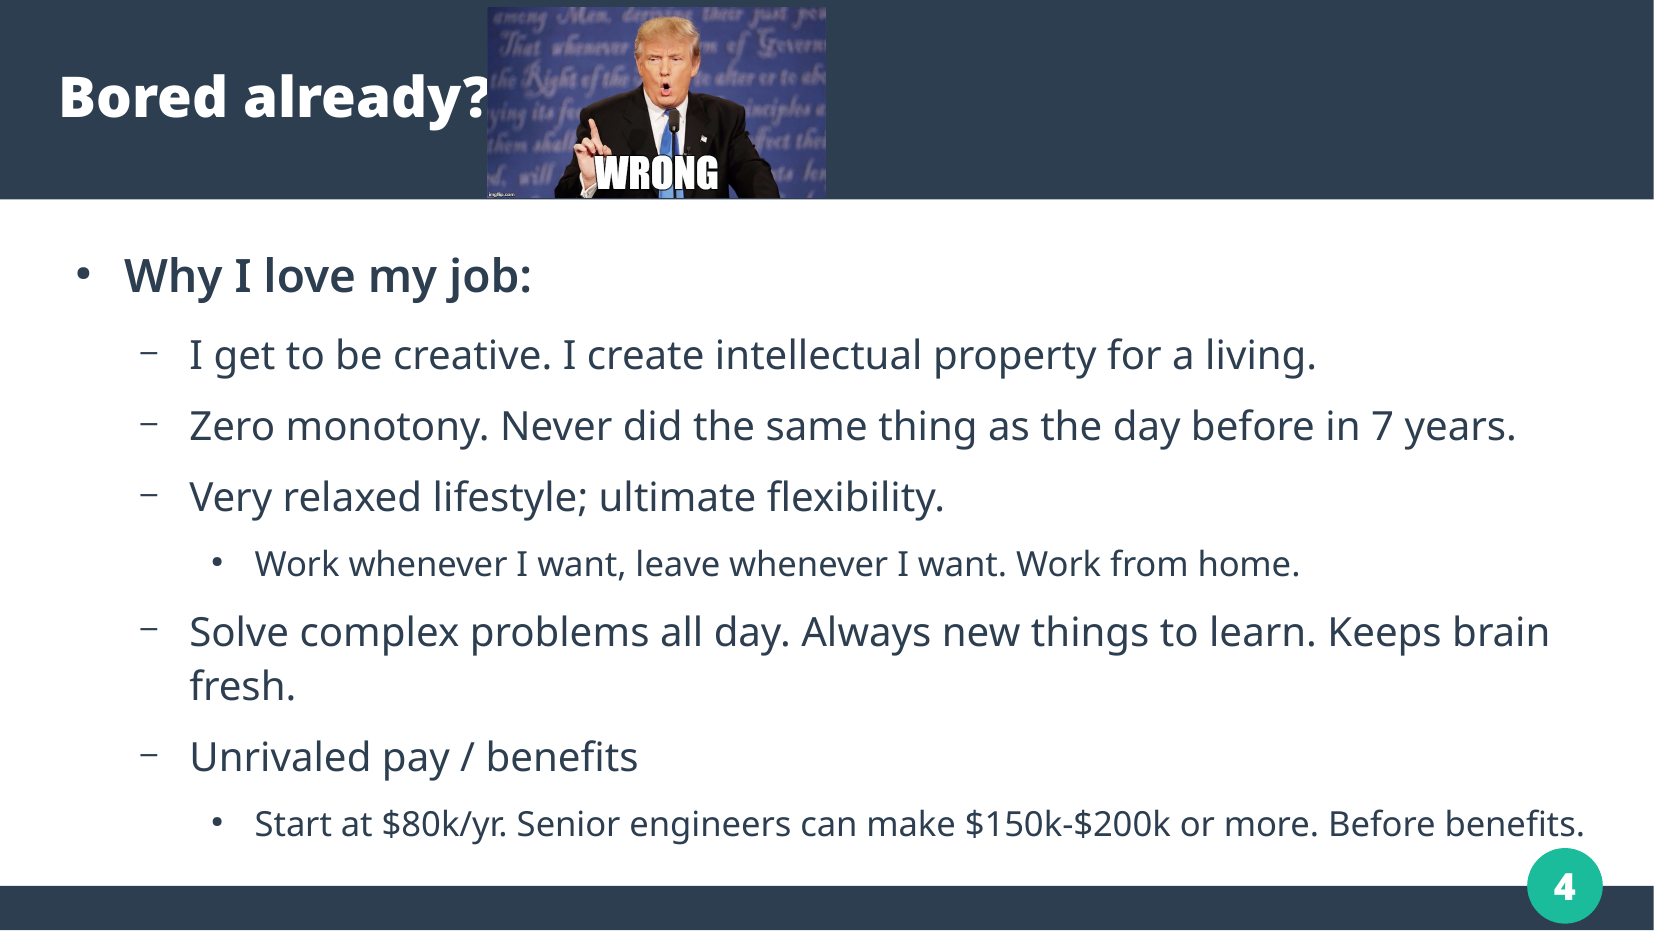

# Bored already?
Why I love my job:
I get to be creative. I create intellectual property for a living.
Zero monotony. Never did the same thing as the day before in 7 years.
Very relaxed lifestyle; ultimate flexibility.
Work whenever I want, leave whenever I want. Work from home.
Solve complex problems all day. Always new things to learn. Keeps brain fresh.
Unrivaled pay / benefits
Start at $80k/yr. Senior engineers can make $150k-$200k or more. Before benefits.